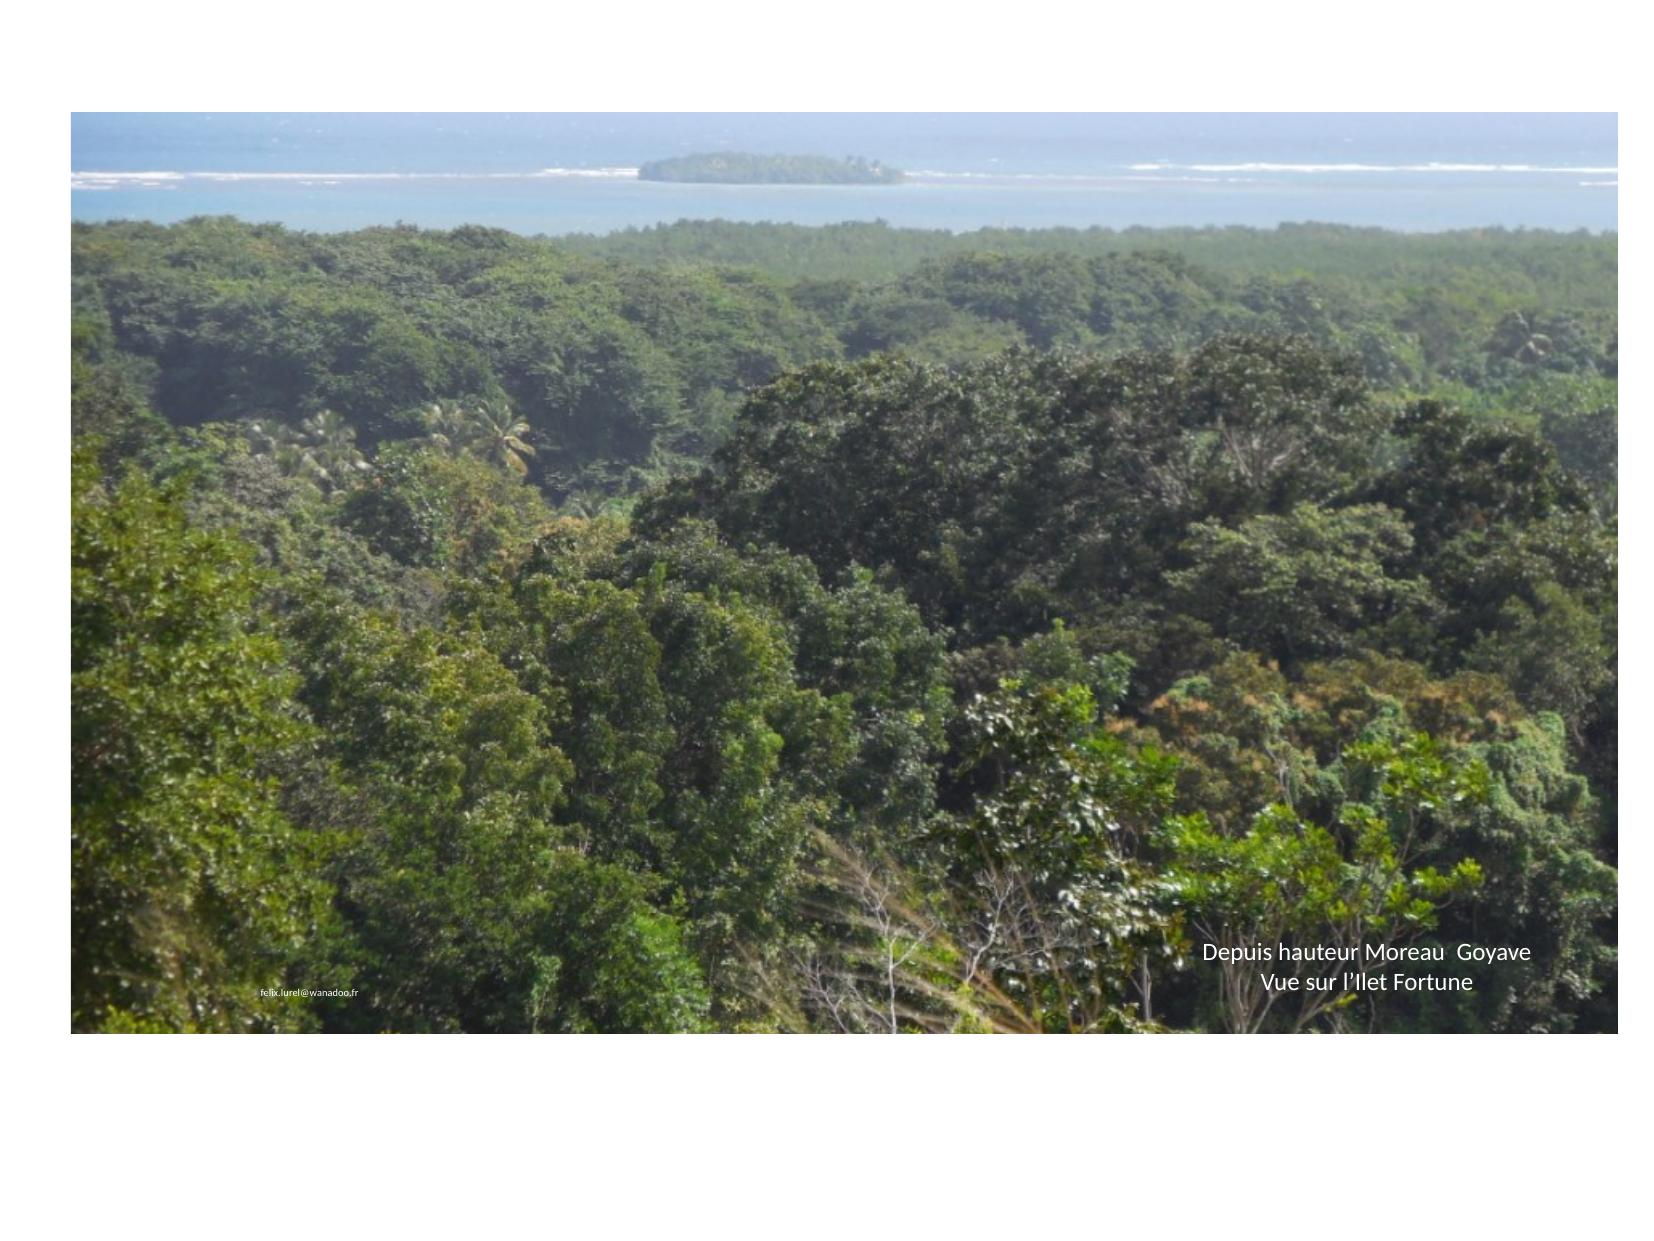

Depuis hauteur Moreau Goyave
Vue sur l’Ilet Fortune
felix.lurel@wanadoo.fr